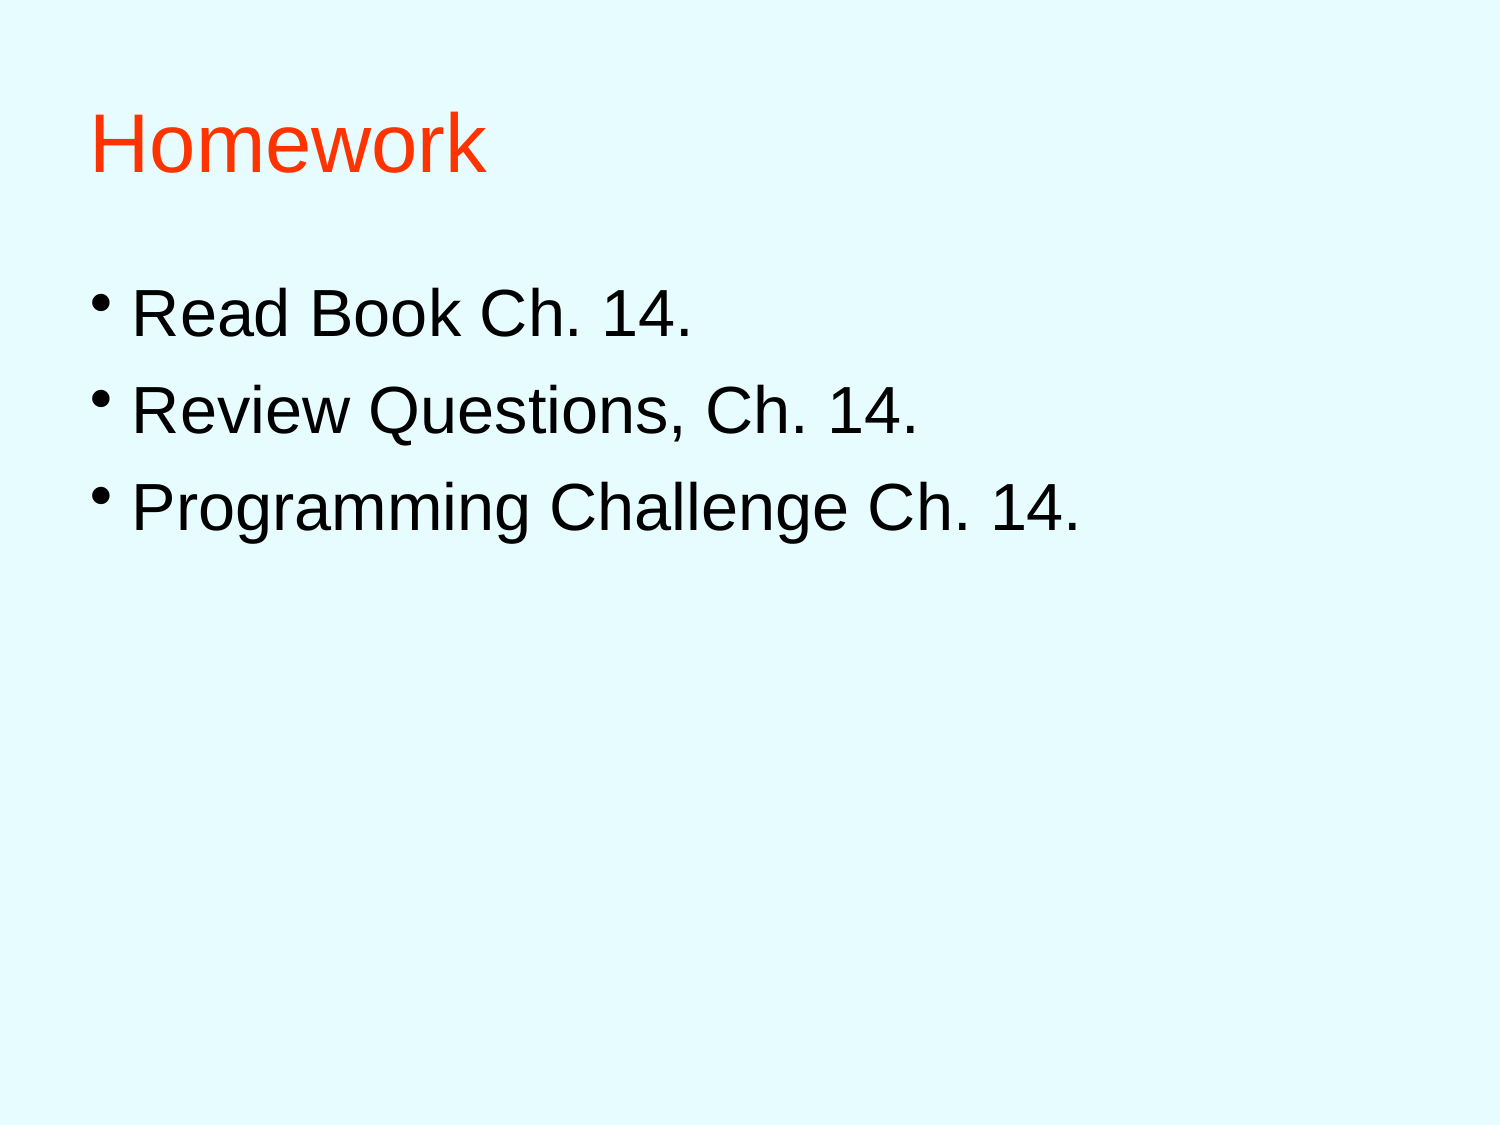

# Homework
 Read Book Ch. 14.
 Review Questions, Ch. 14.
 Programming Challenge Ch. 14.